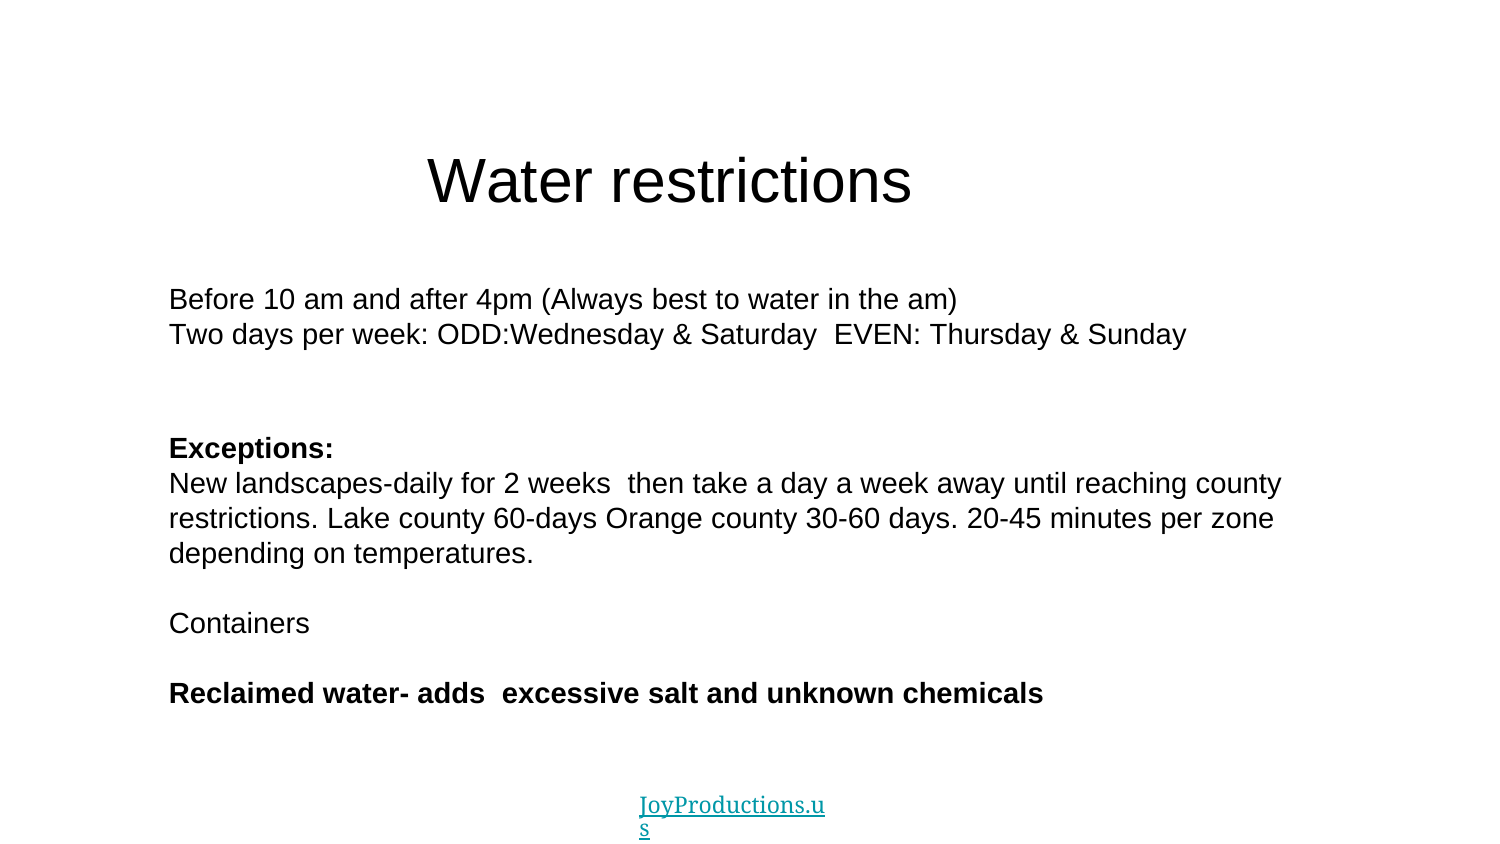

Water restrictions
Before 10 am and after 4pm (Always best to water in the am)
Two days per week: ODD:Wednesday & Saturday EVEN: Thursday & Sunday
Exceptions:
New landscapes-daily for 2 weeks then take a day a week away until reaching county restrictions. Lake county 60-days Orange county 30-60 days. 20-45 minutes per zone depending on temperatures.
Containers
Reclaimed water- adds excessive salt and unknown chemicals
JoyProductions.us